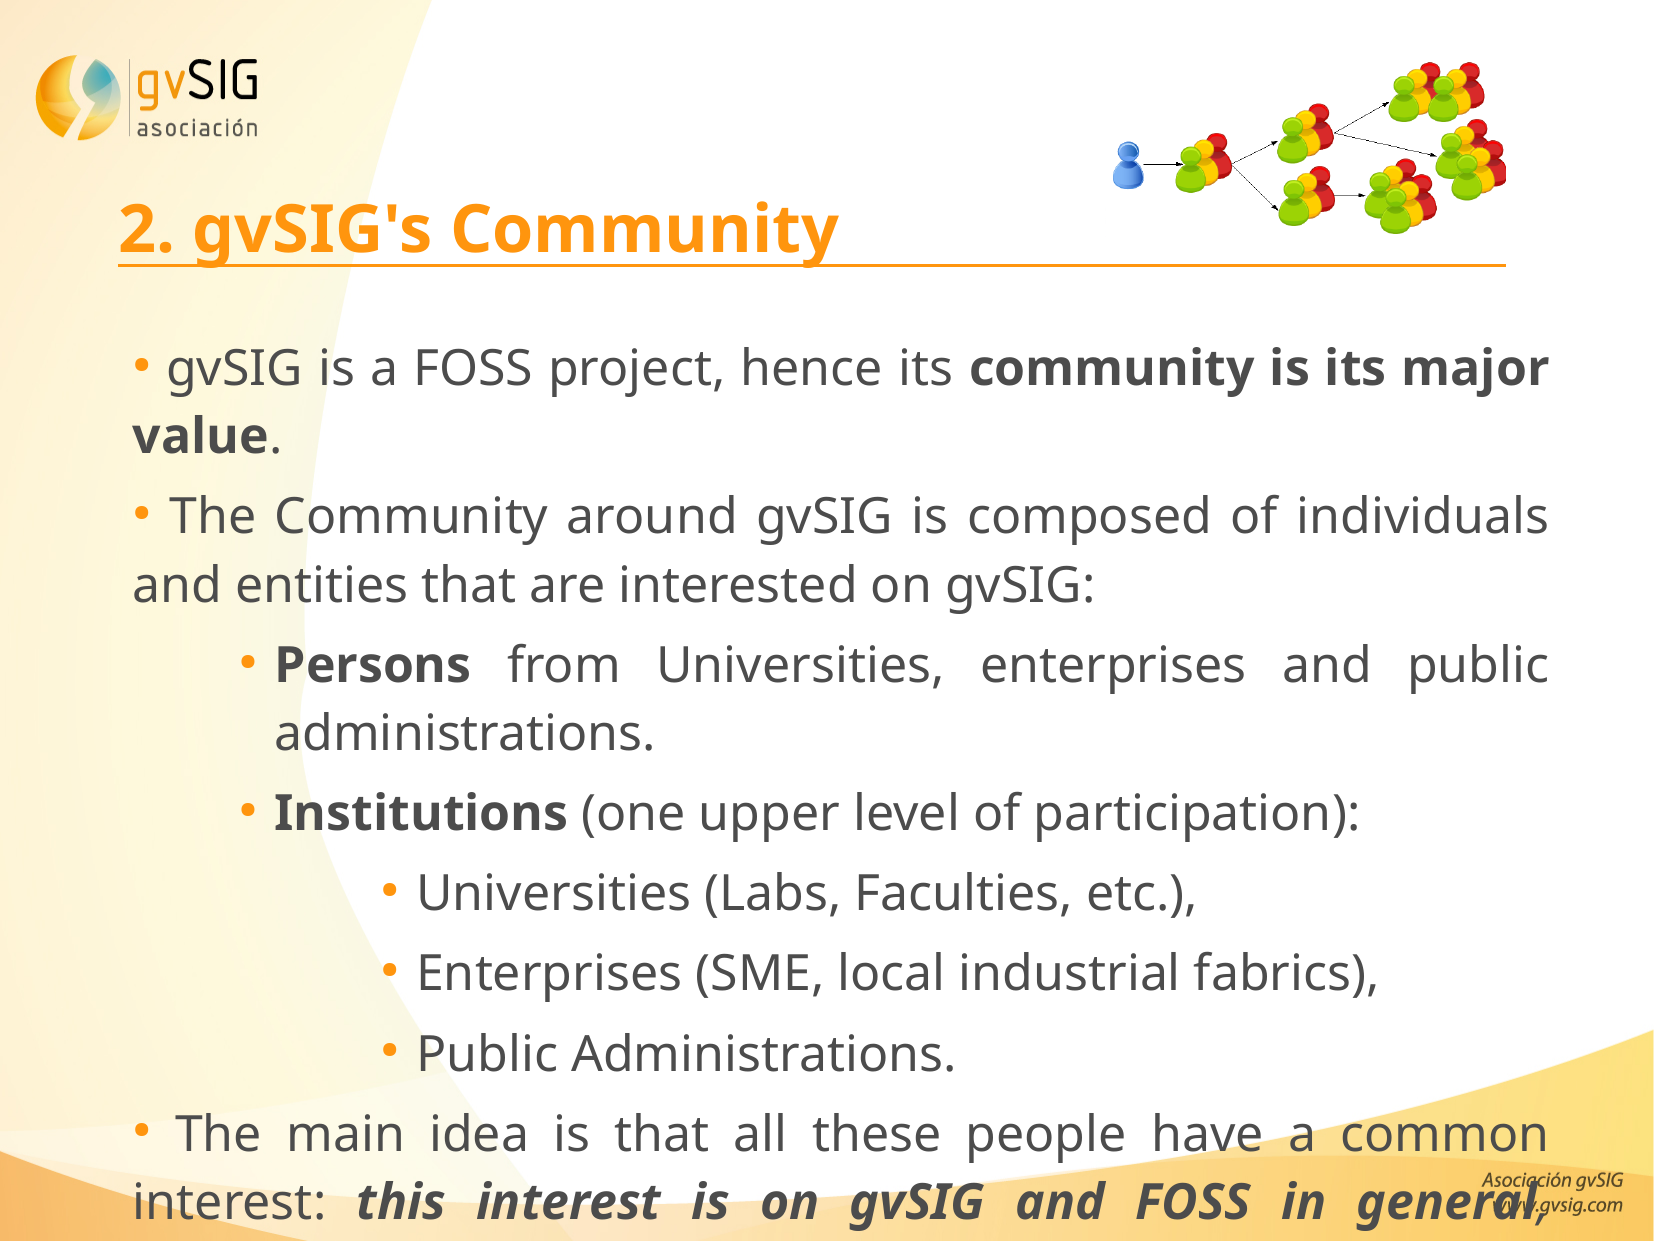

# 2. gvSIG's Community
 gvSIG is a FOSS project, hence its community is its major value.
 The Community around gvSIG is composed of individuals and entities that are interested on gvSIG:
Persons from Universities, enterprises and public administrations.
Institutions (one upper level of participation):
Universities (Labs, Faculties, etc.),
Enterprises (SME, local industrial fabrics),
Public Administrations.
 The main idea is that all these people have a common interest: this interest is on gvSIG and FOSS in general, including models of production of technology.